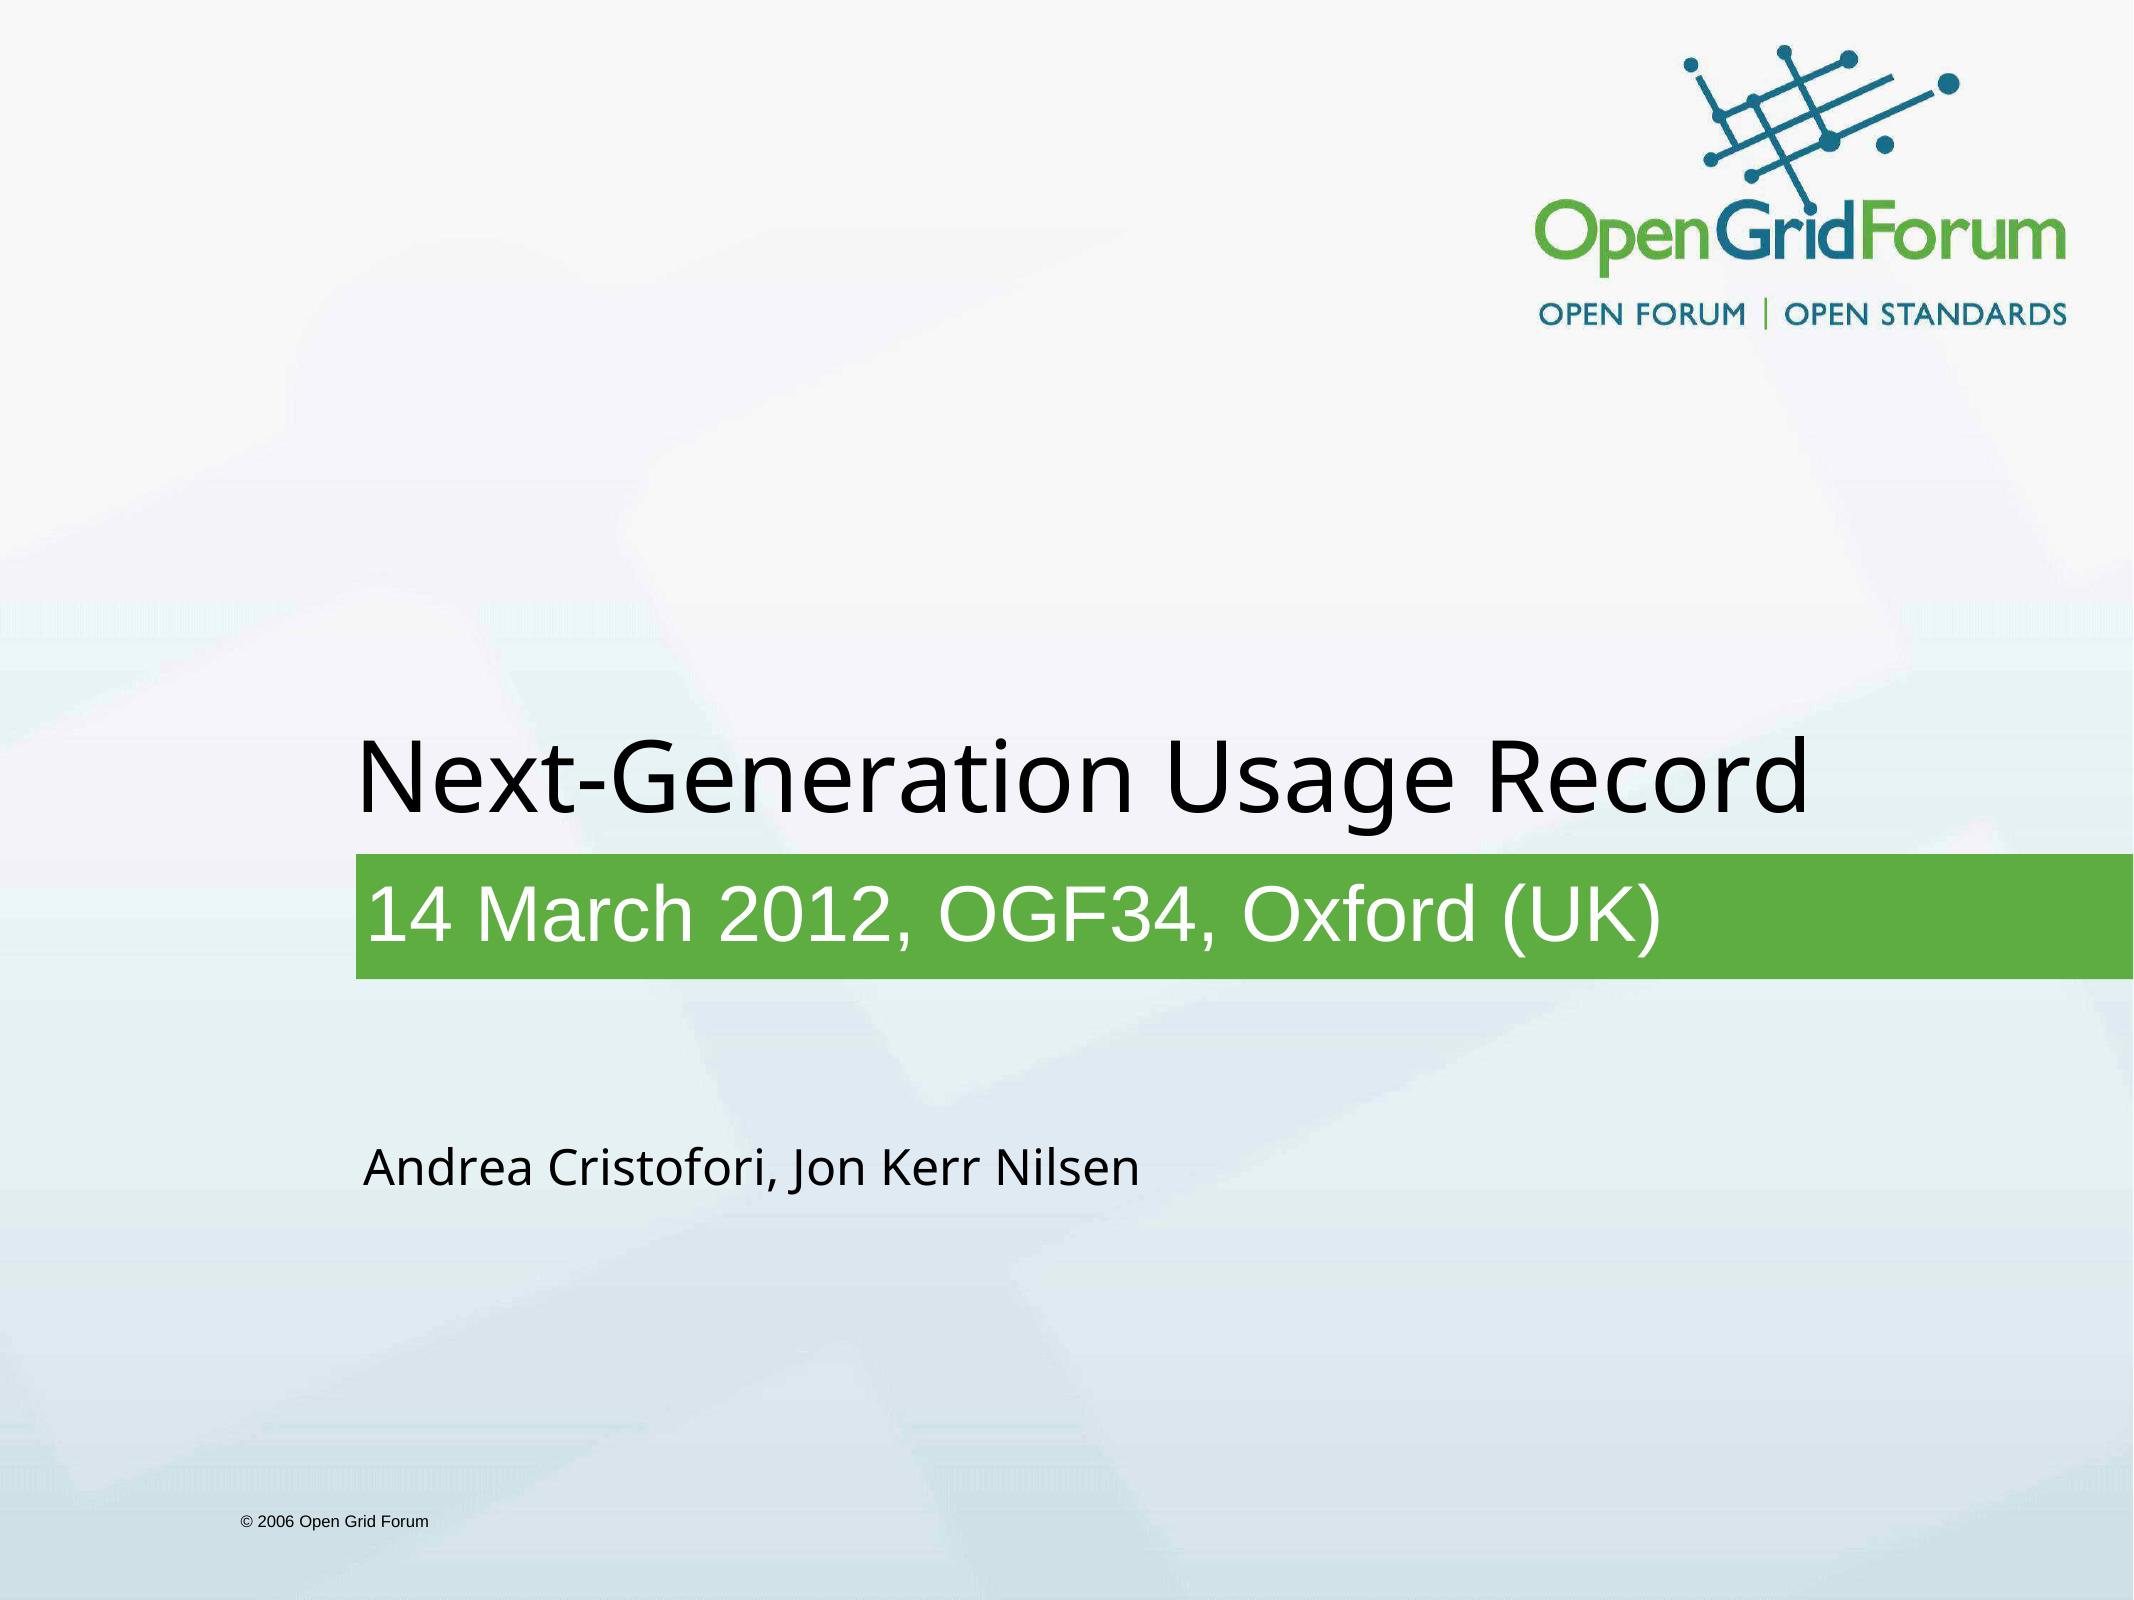

# Next-Generation Usage Record
14 March 2012, OGF34, Oxford (UK)
Andrea Cristofori, Jon Kerr Nilsen
© 2006 Open Grid Forum